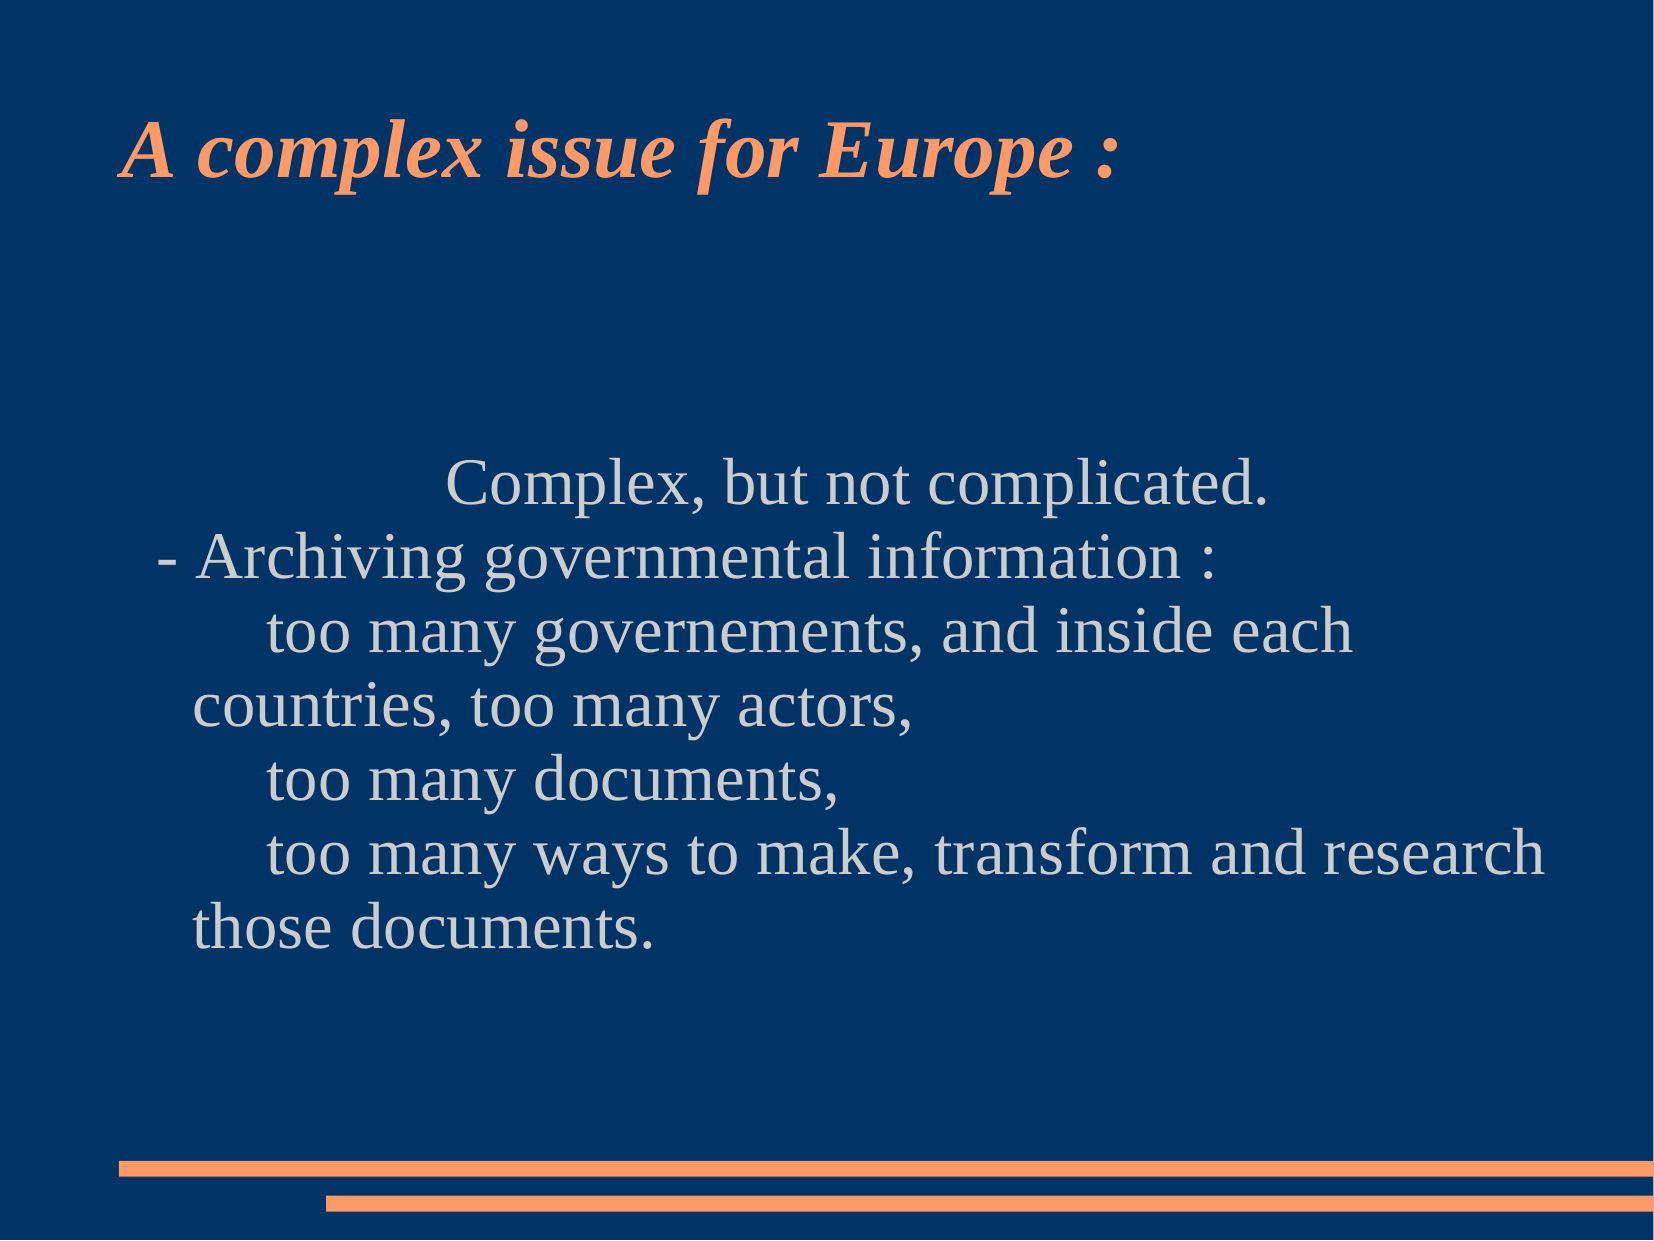

# A complex issue for Europe :
Complex, but not complicated.
- Archiving governmental information :
	too many governements, and inside each countries, too many actors,
	too many documents,
	too many ways to make, transform and research those documents.